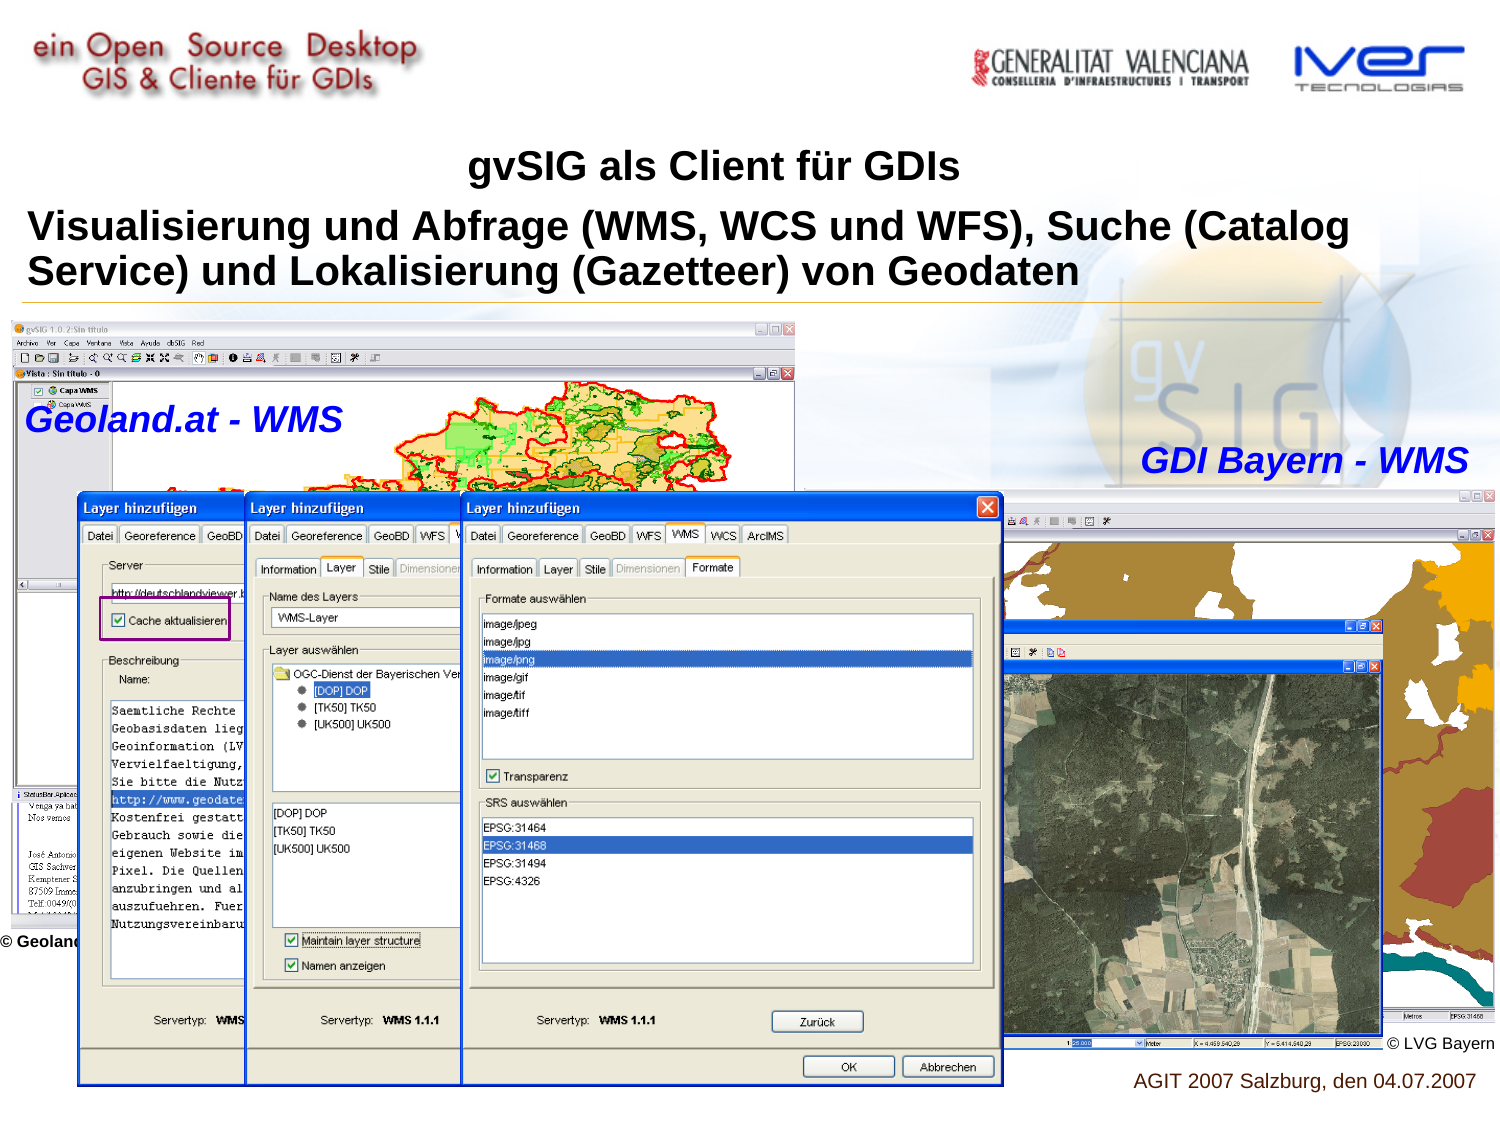

gvSIG als Client für GDIs
Visualisierung und Abfrage (WMS, WCS und WFS), Suche (Catalog Service) und Lokalisierung (Gazetteer) von Geodaten
Geoland.at - WMS
© Geoland
GDI Bayern - WMS
© LVG Bayern
AGIT 2007 Salzburg, den 04.07.2007